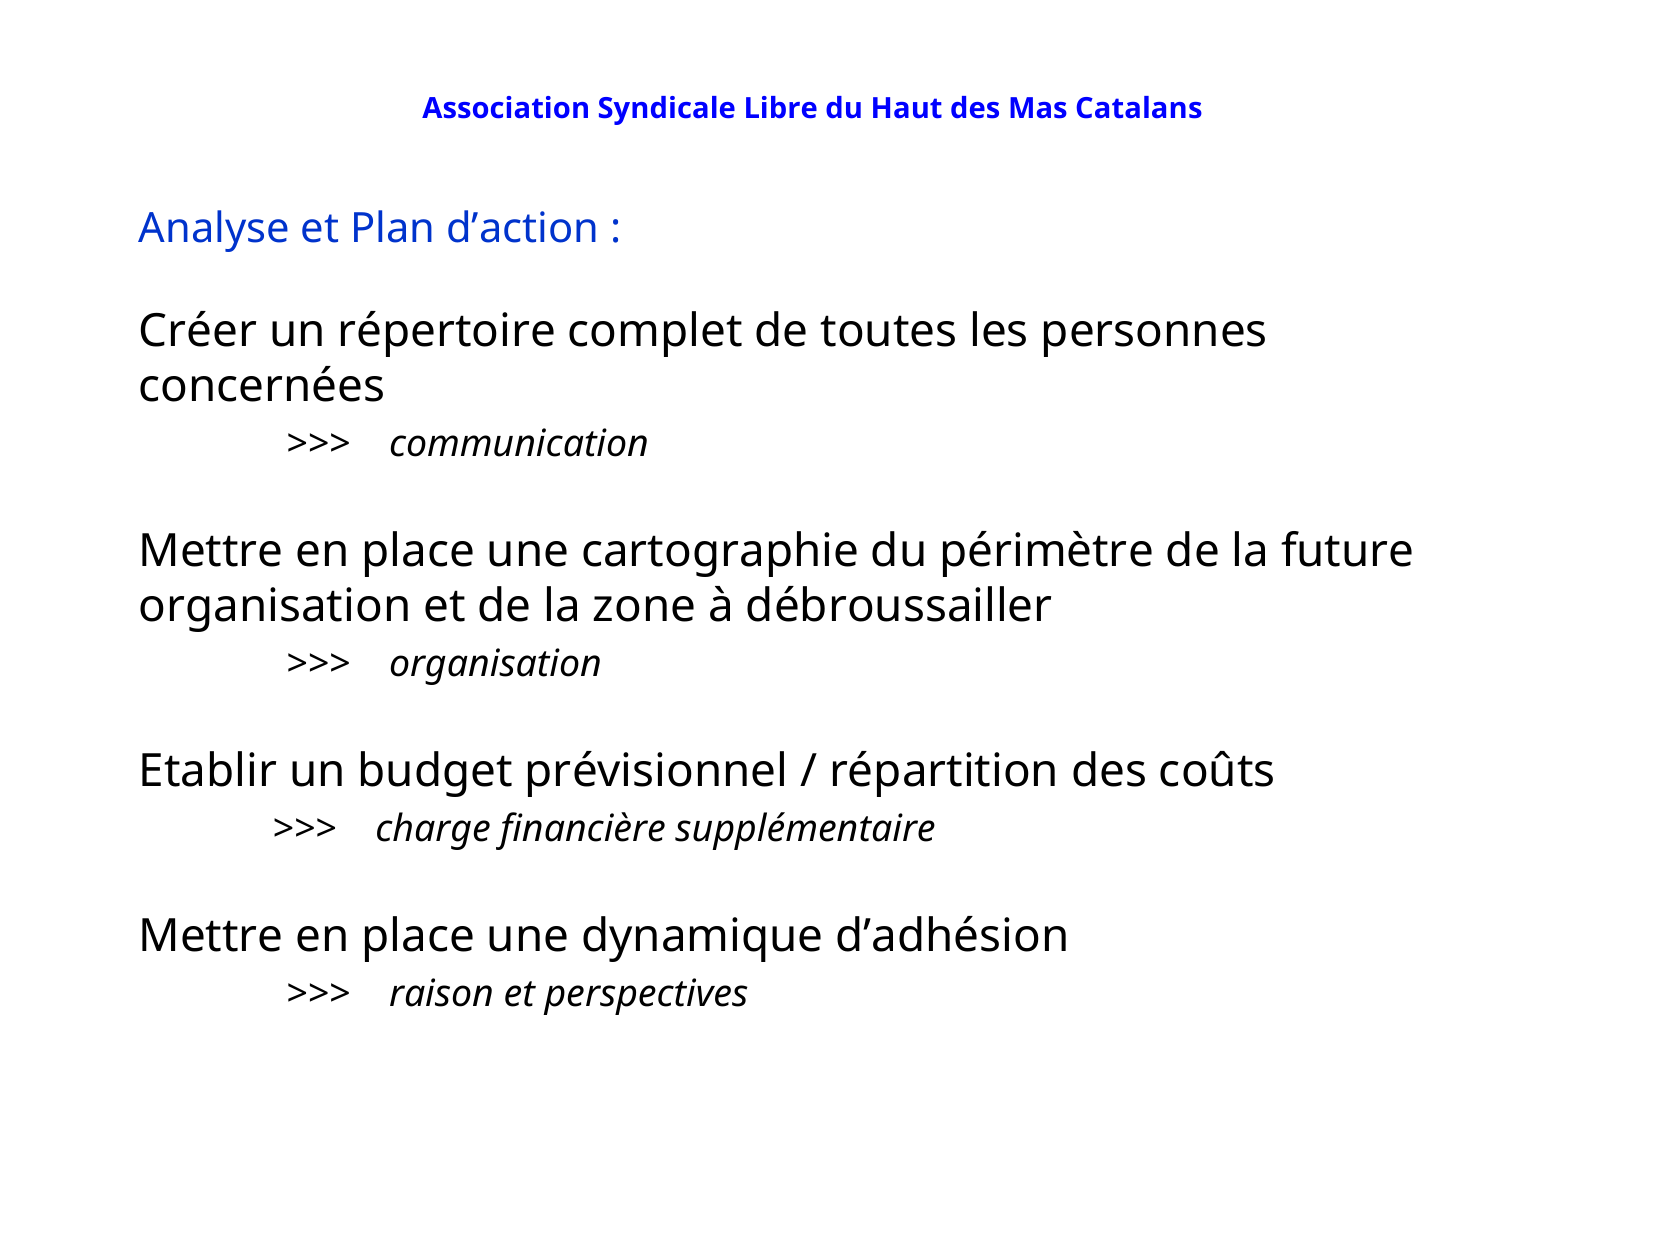

# Association Syndicale Libre du Haut des Mas Catalans
Analyse et Plan d’action :
Créer un répertoire complet de toutes les personnes concernées
		>>> communication
Mettre en place une cartographie du périmètre de la future organisation et de la zone à débroussailler
		>>> organisation
Etablir un budget prévisionnel / répartition des coûts
 	 >>> charge financière supplémentaire
Mettre en place une dynamique d’adhésion
		>>> raison et perspectives